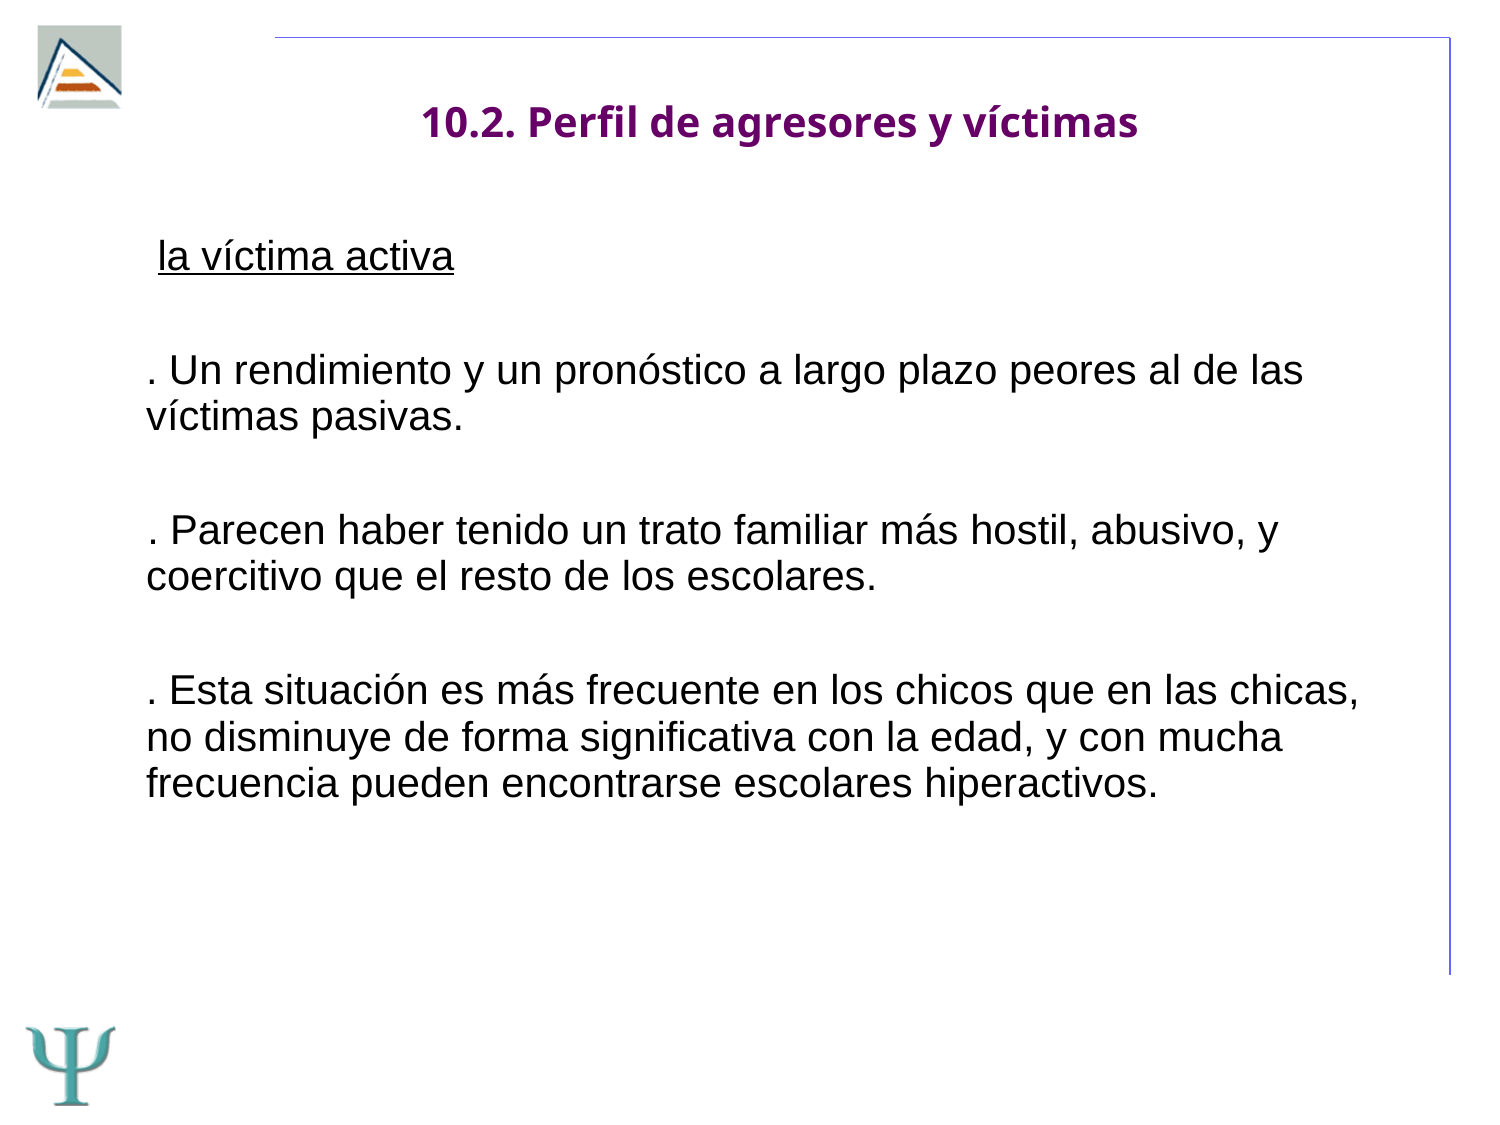

# 10.2. Perfil de agresores y víctimas
	 la víctima activa
	. Un rendimiento y un pronóstico a largo plazo peores al de las víctimas pasivas.
 . Parecen haber tenido un trato familiar más hostil, abusivo, y coercitivo que el resto de los escolares.
	. Esta situación es más frecuente en los chicos que en las chicas, no disminuye de forma significativa con la edad, y con mucha frecuencia pueden encontrarse escolares hiperactivos.